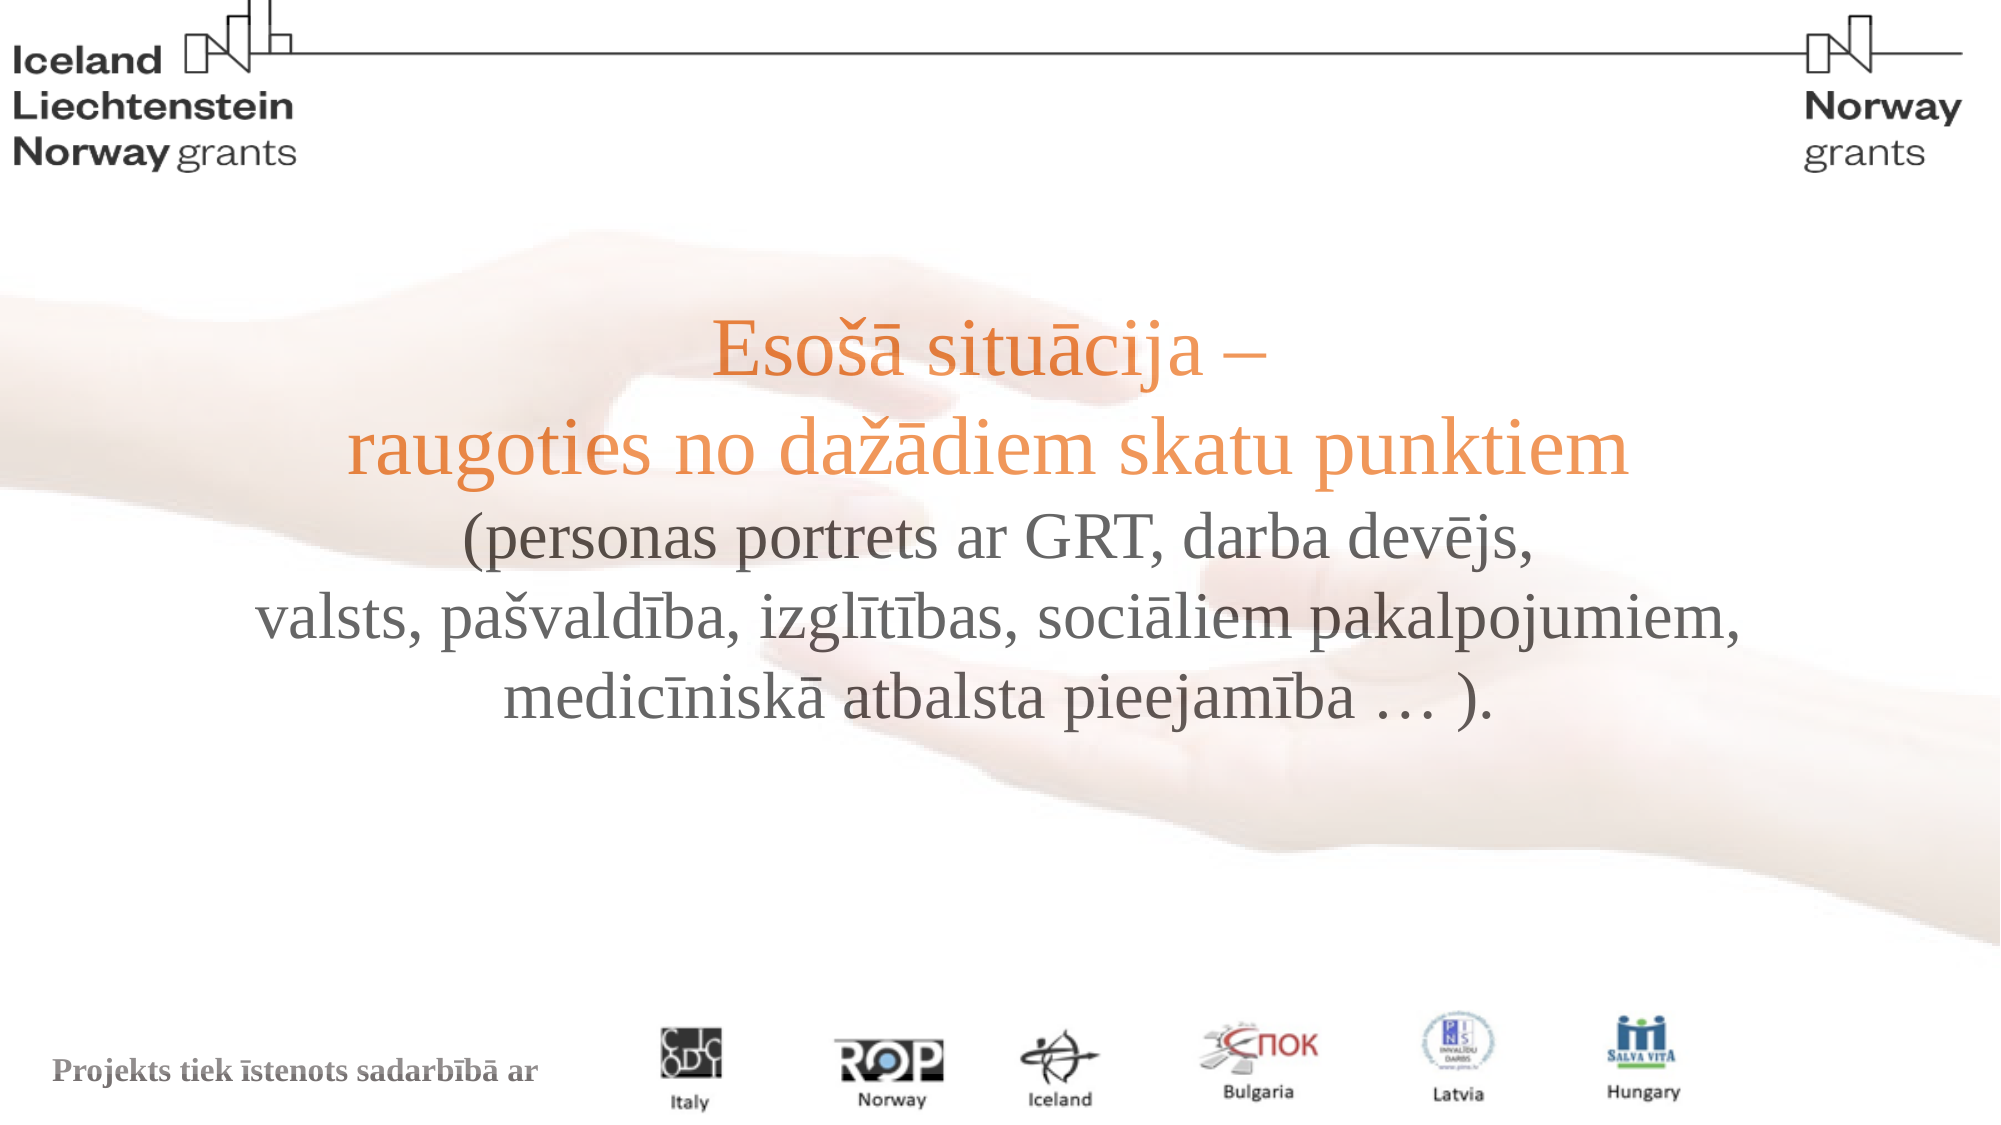

Esošā situācija –
raugoties no dažādiem skatu punktiem
(personas portrets ar GRT, darba devējs,
valsts, pašvaldība, izglītības, sociāliem pakalpojumiem, medicīniskā atbalsta pieejamība … ).
Projekts tiek īstenots sadarbībā ar